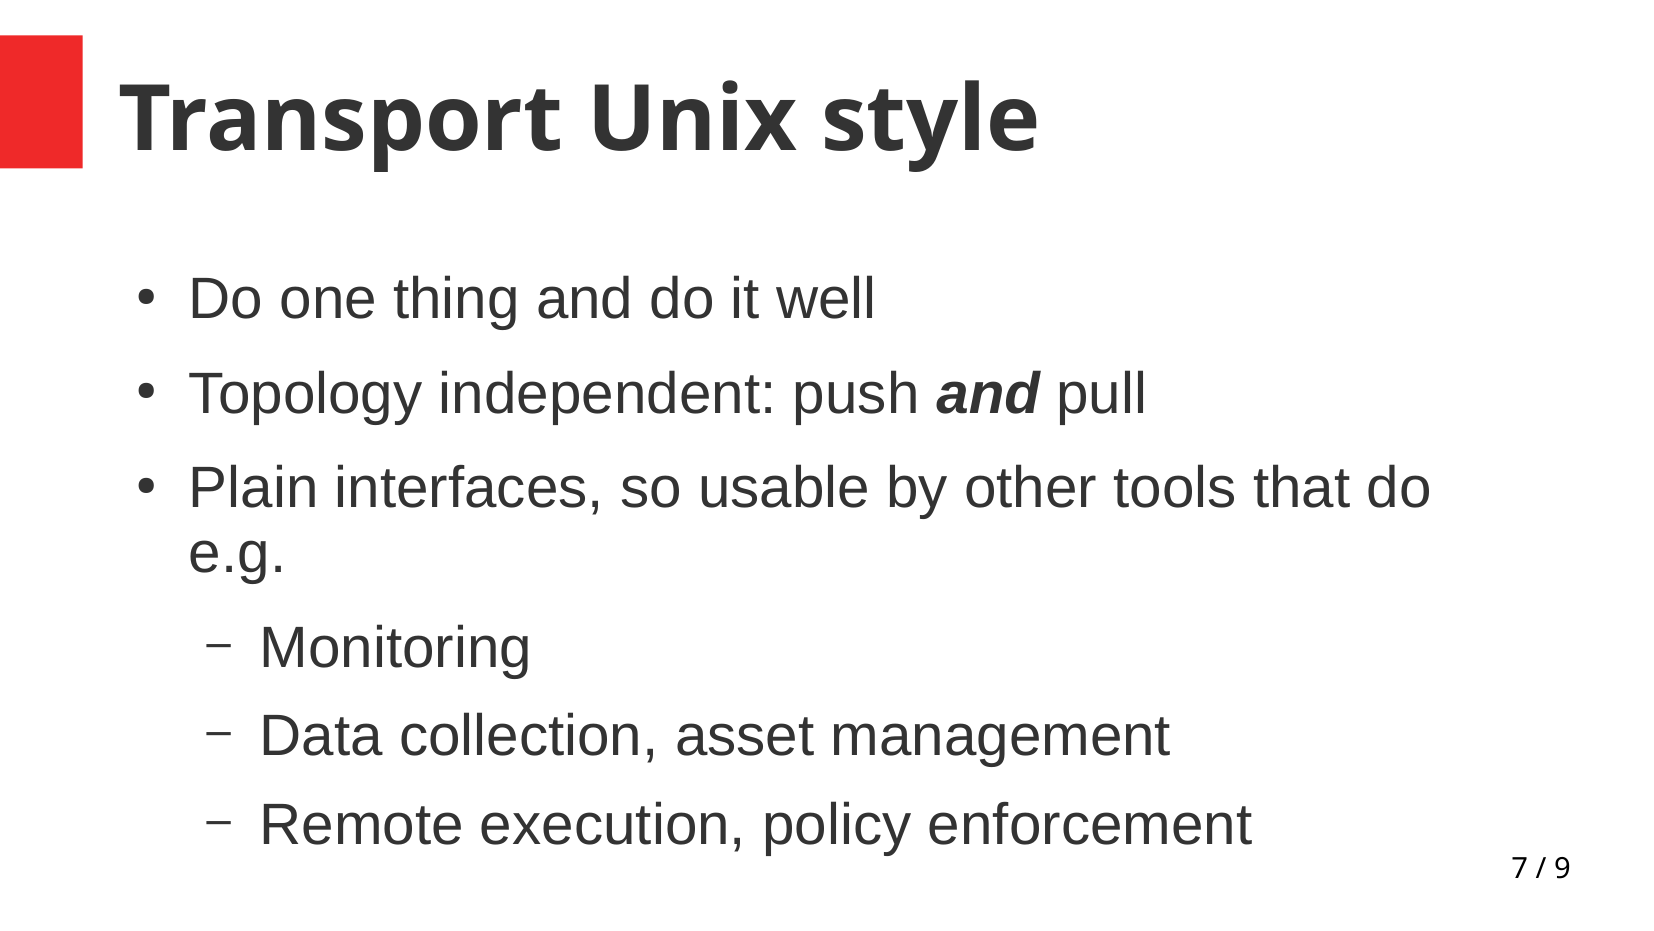

# Transport Unix style
Do one thing and do it well
Topology independent: push and pull
Plain interfaces, so usable by other tools that do e.g.
Monitoring
Data collection, asset management
Remote execution, policy enforcement
7